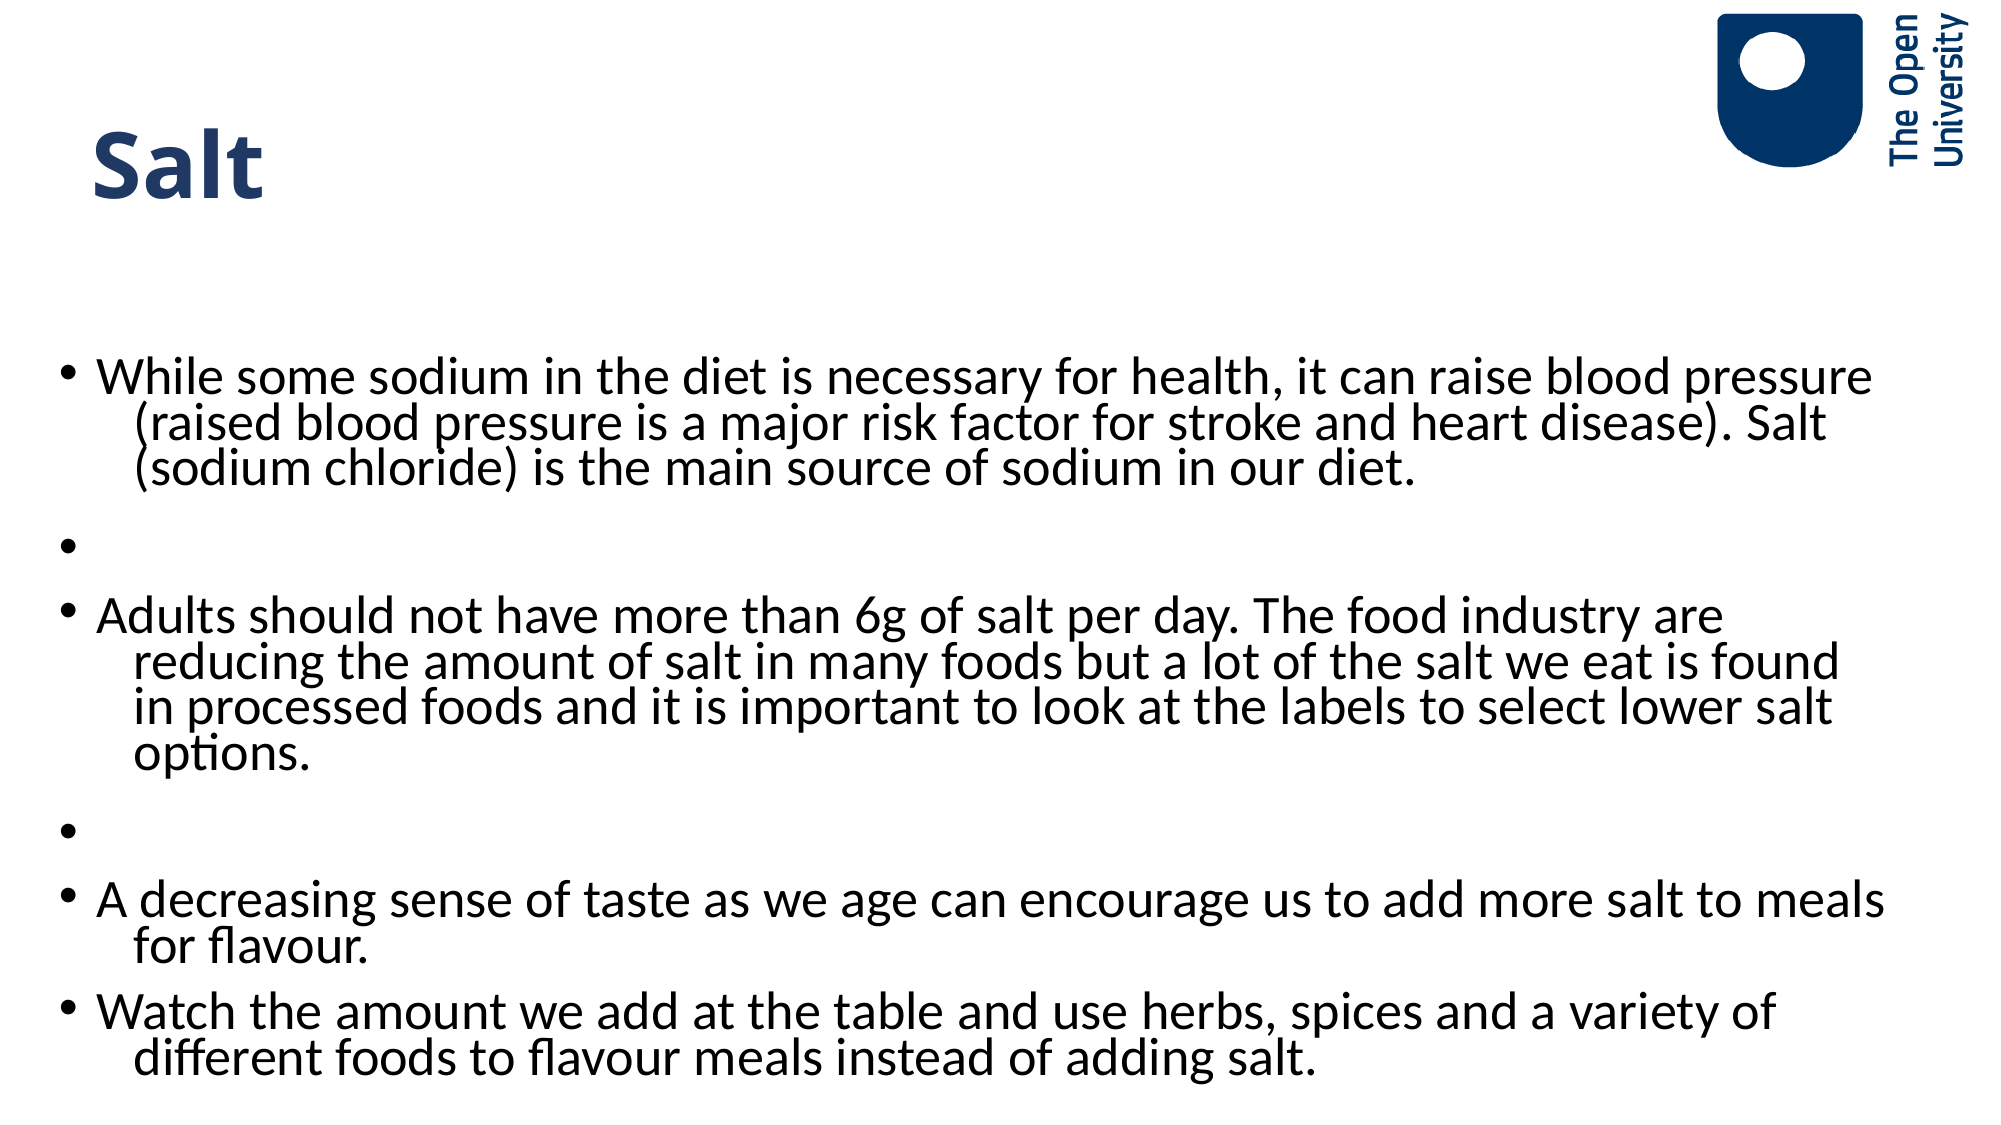

# Salt
While some sodium in the diet is necessary for health, it can raise blood pressure (raised blood pressure is a major risk factor for stroke and heart disease). Salt (sodium chloride) is the main source of sodium in our diet.
Adults should not have more than 6g of salt per day. The food industry are reducing the amount of salt in many foods but a lot of the salt we eat is found in processed foods and it is important to look at the labels to select lower salt options.
A decreasing sense of taste as we age can encourage us to add more salt to meals for flavour.
Watch the amount we add at the table and use herbs, spices and a variety of different foods to flavour meals instead of adding salt.